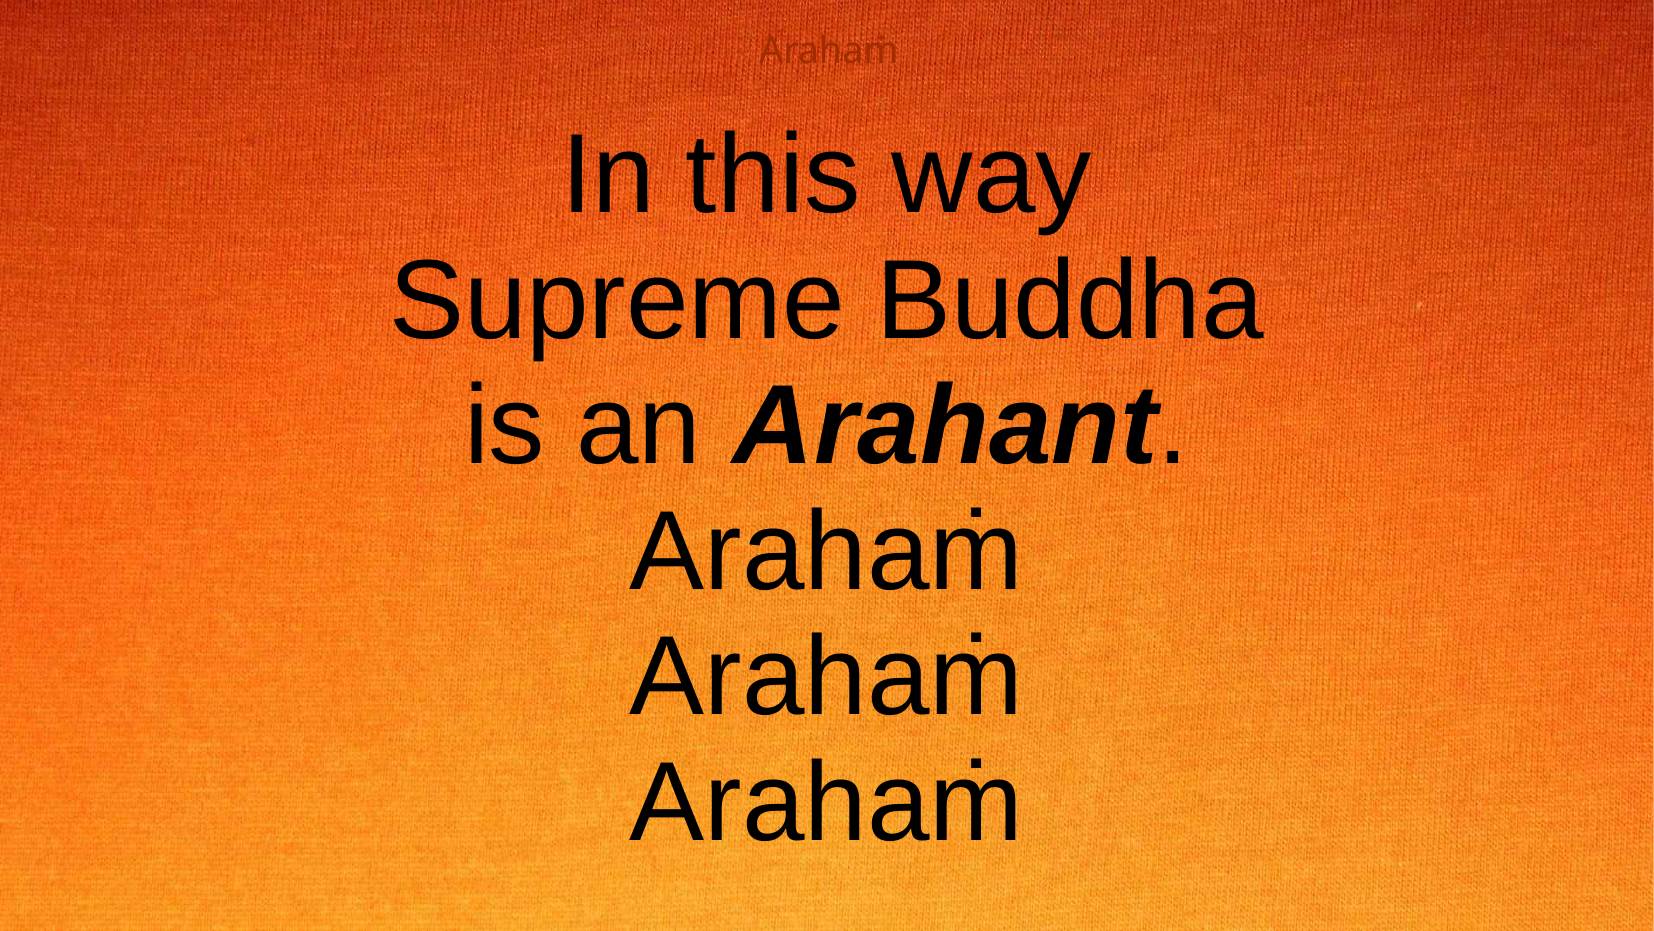

Arahaṁ
# In this way
Supreme Buddha
is an Arahant.
Arahaṁ
Arahaṁ
Arahaṁ